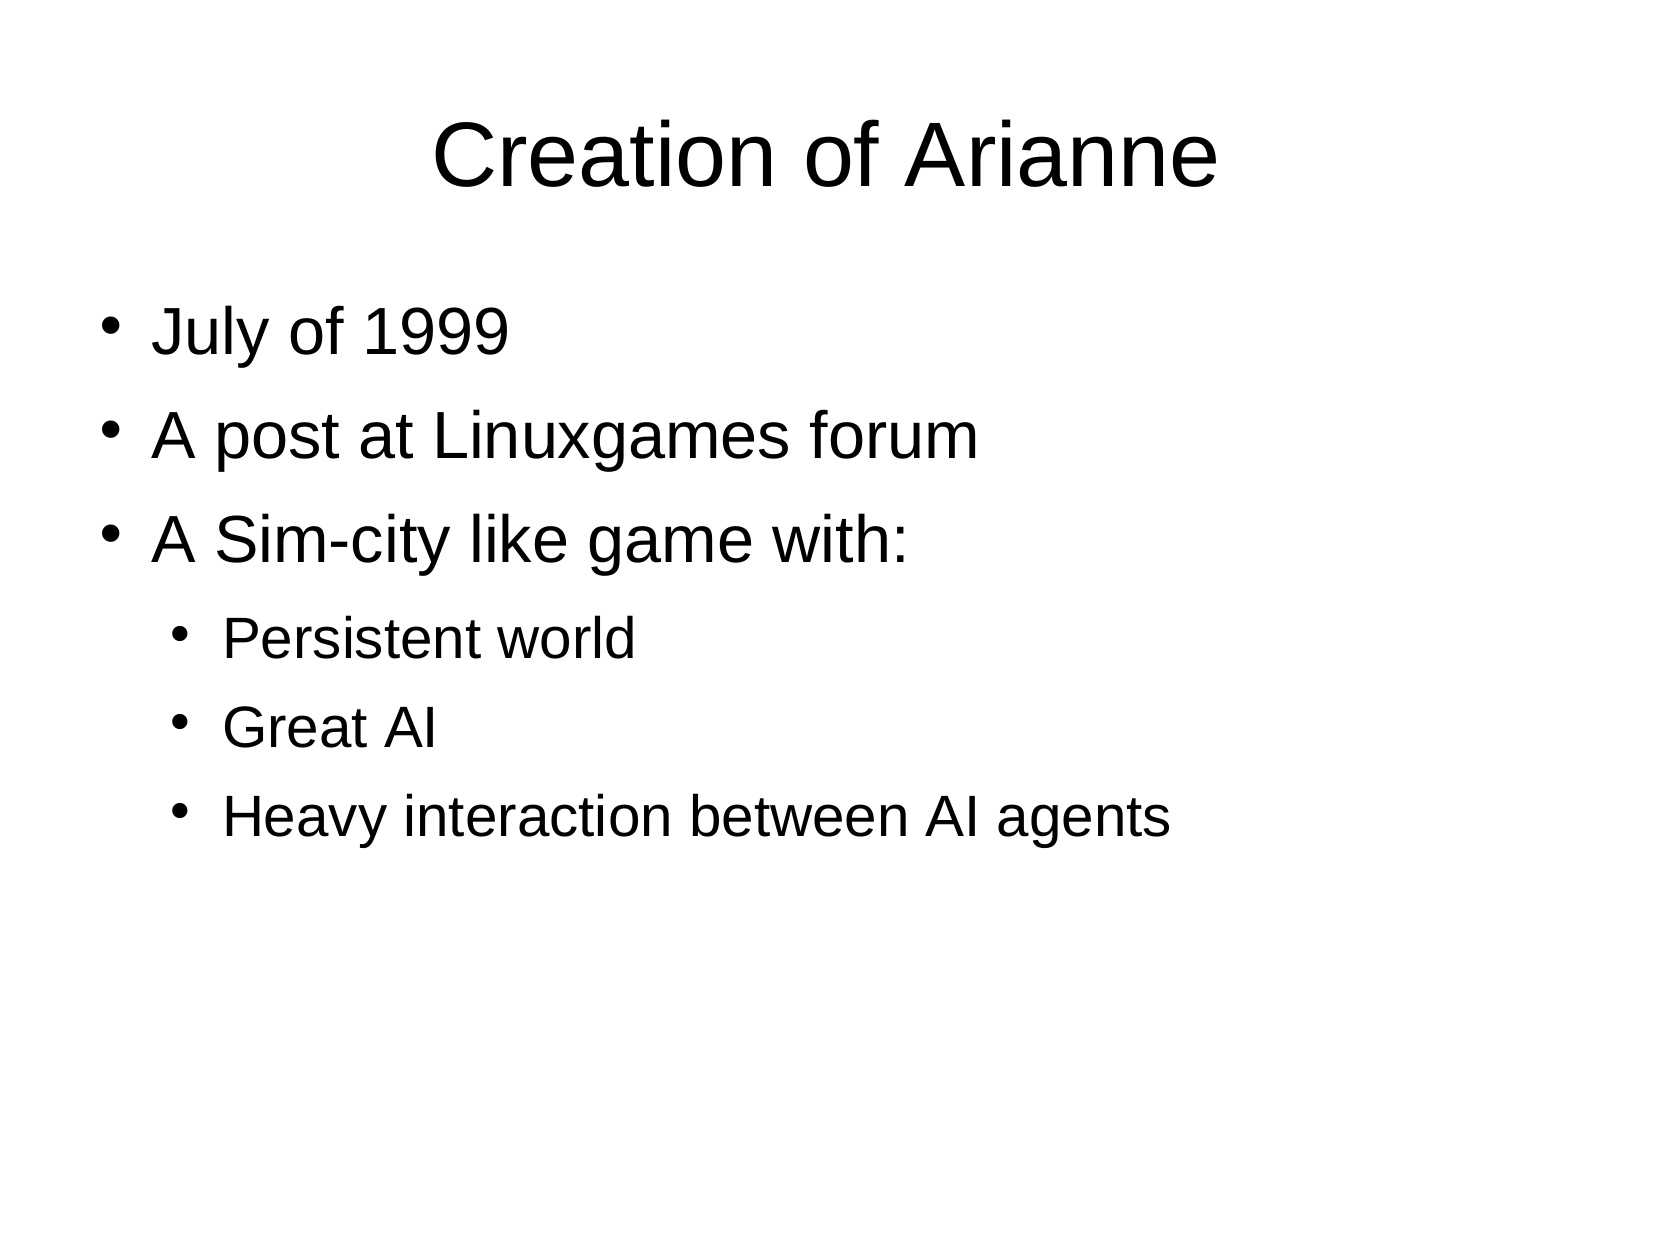

# Creation of Arianne
July of 1999
A post at Linuxgames forum
A Sim-city like game with:
Persistent world
Great AI
Heavy interaction between AI agents